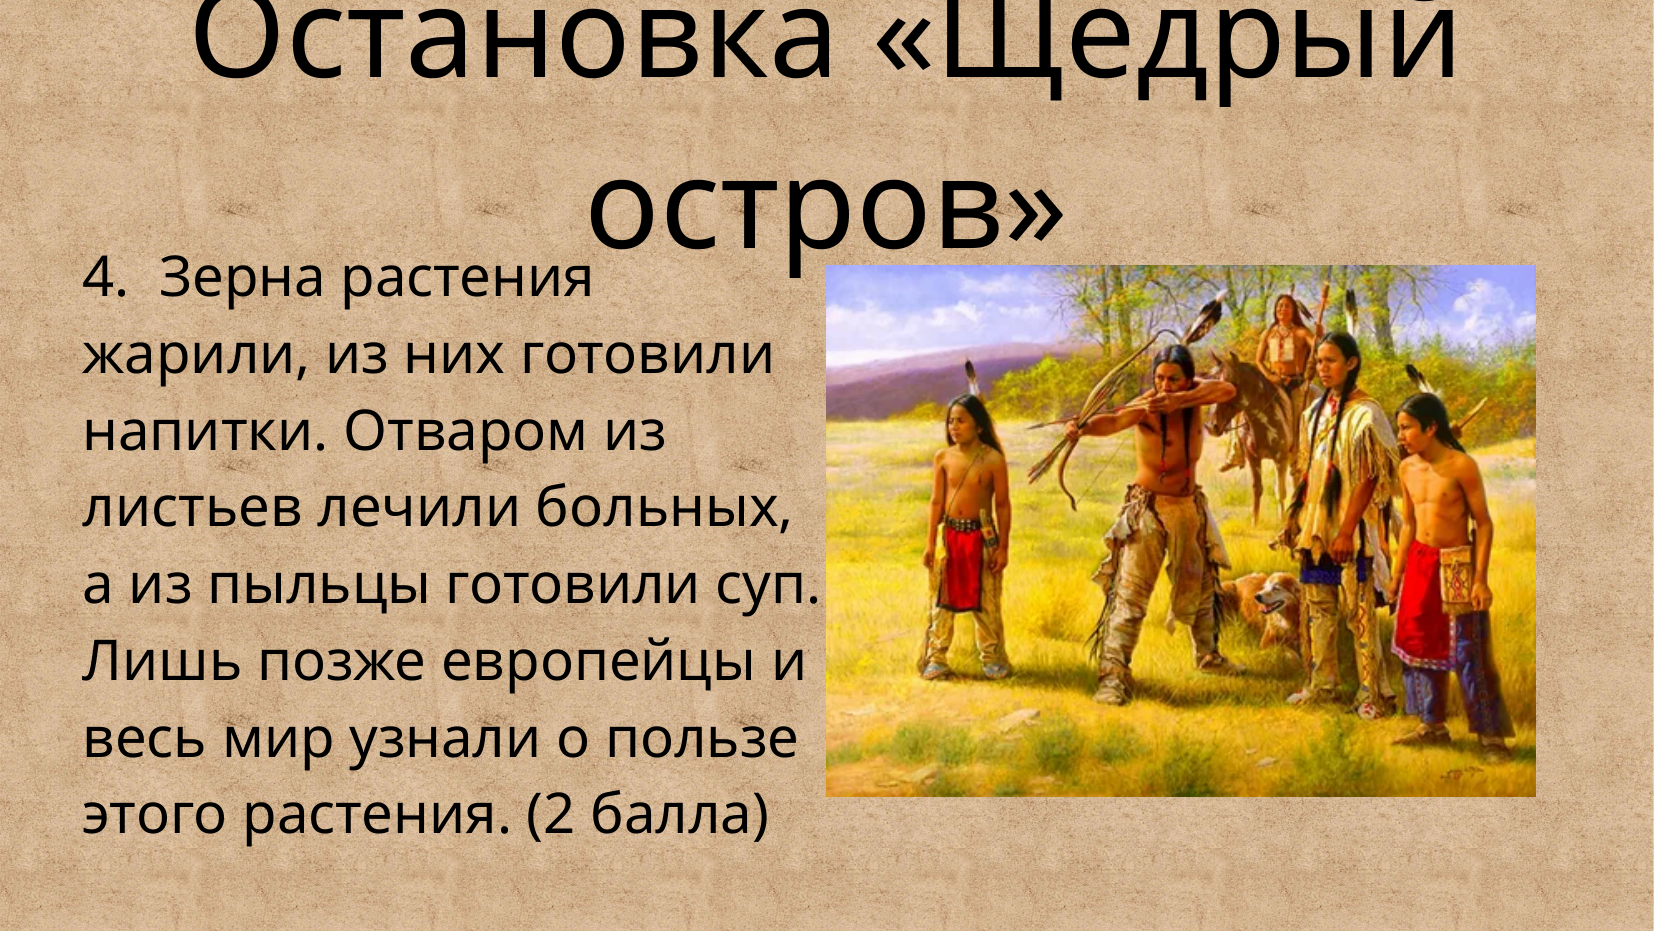

# Остановка «Щедрый остров»
4. Зерна растения жарили, из них готовили напитки. Отваром из листьев лечили больных, а из пыльцы готовили суп. Лишь позже европейцы и весь мир узнали о пользе этого растения. (2 балла)